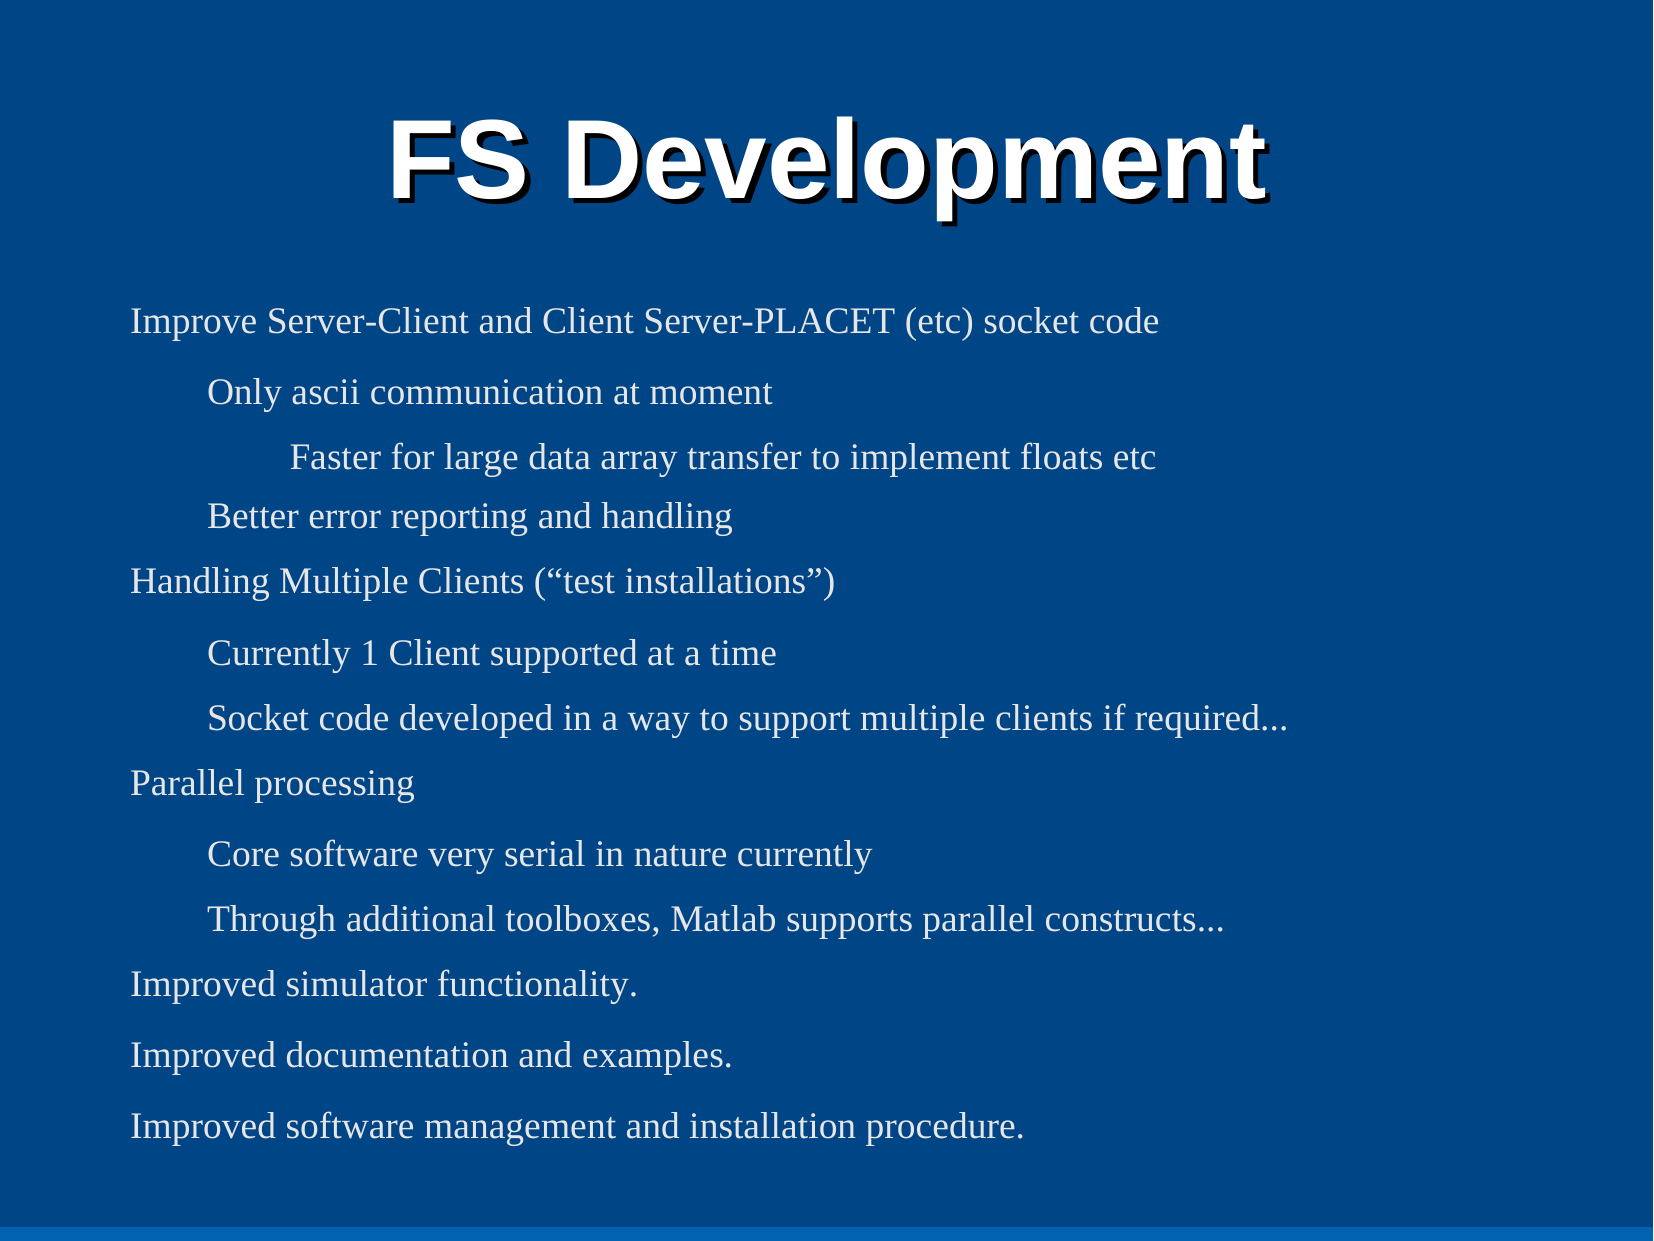

# FS Development
Improve Server-Client and Client Server-PLACET (etc) socket code
Only ascii communication at moment
Faster for large data array transfer to implement floats etc
Better error reporting and handling
Handling Multiple Clients (“test installations”)
Currently 1 Client supported at a time
Socket code developed in a way to support multiple clients if required...
Parallel processing
Core software very serial in nature currently
Through additional toolboxes, Matlab supports parallel constructs...
Improved simulator functionality.
Improved documentation and examples.
Improved software management and installation procedure.